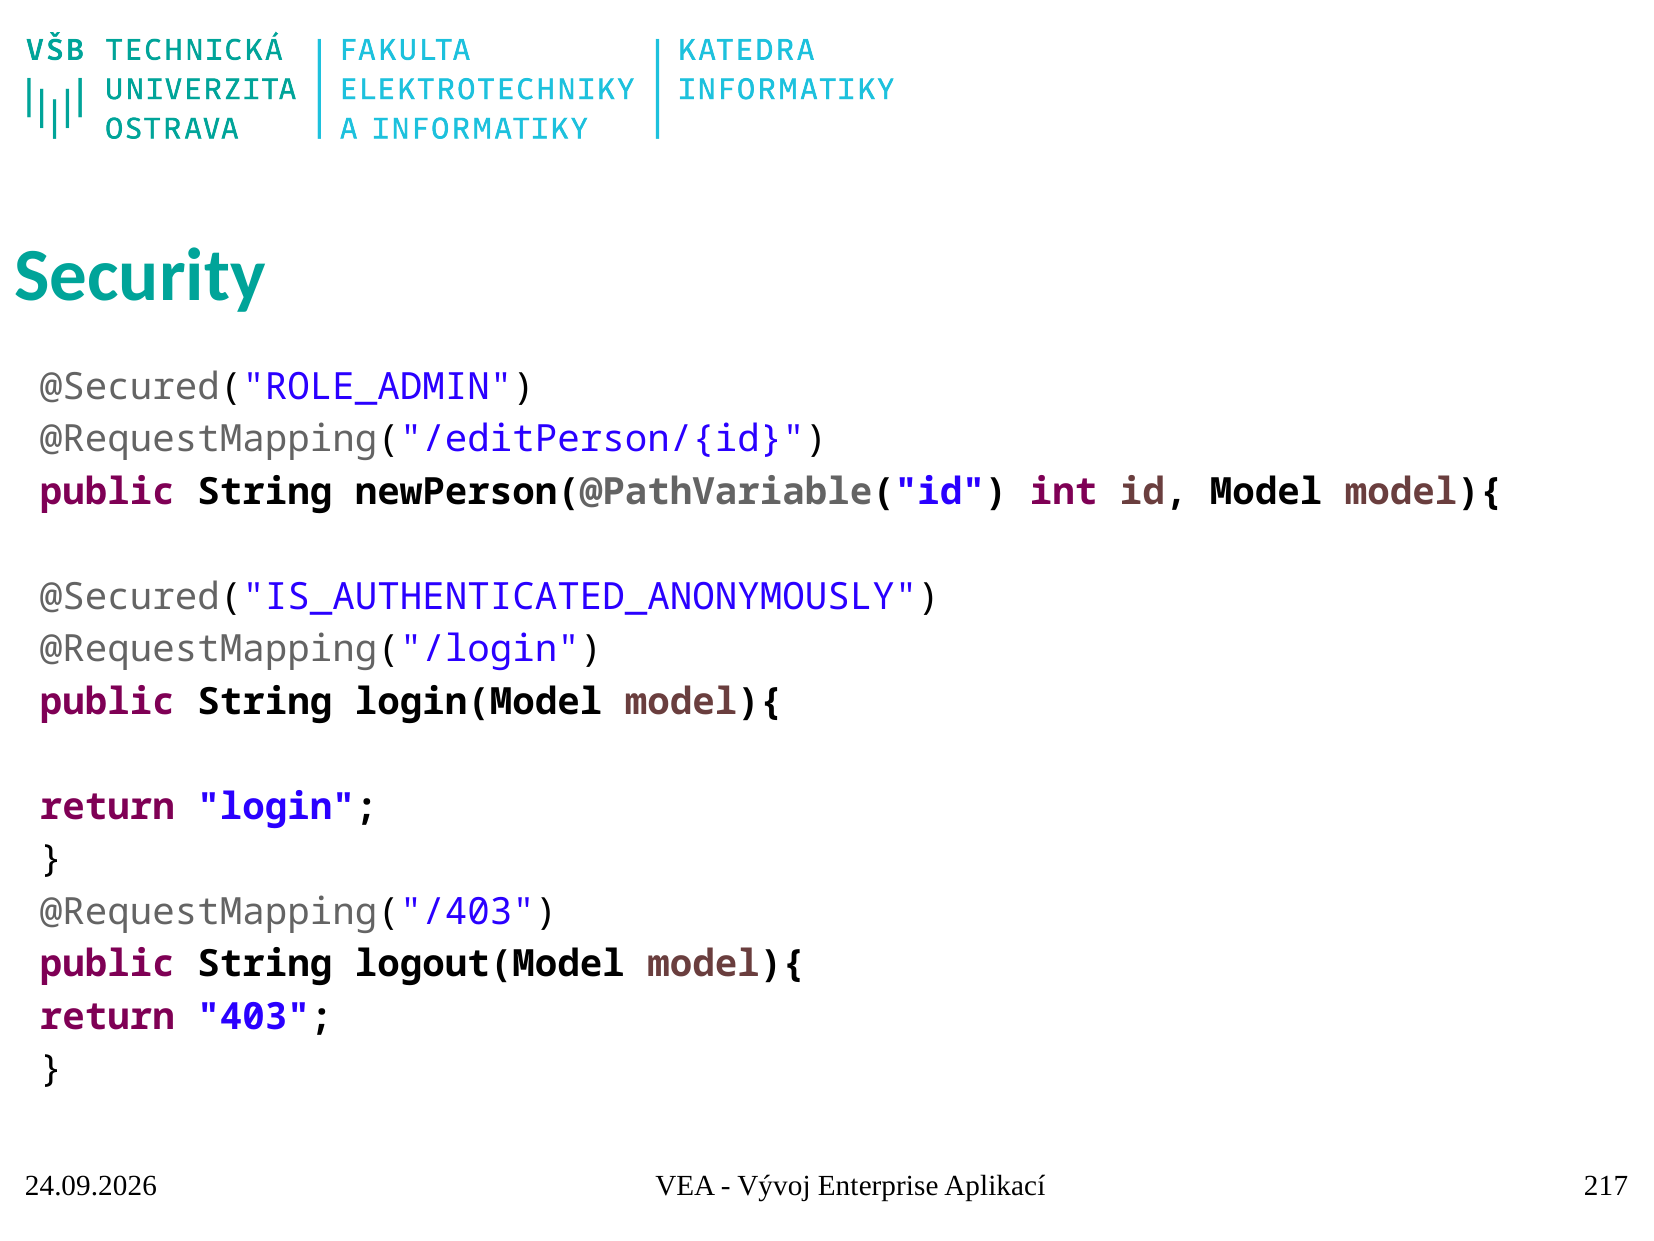

Security
# @Secured("ROLE_ADMIN")
@RequestMapping("/editPerson/{id}")
public String newPerson(@PathVariable("id") int id, Model model){
@Secured("IS_AUTHENTICATED_ANONYMOUSLY")
@RequestMapping("/login")
public String login(Model model){
return "login";
}
@RequestMapping("/403")
public String logout(Model model){
return "403";
}
VEA - Vývoj Enterprise Aplikací
217